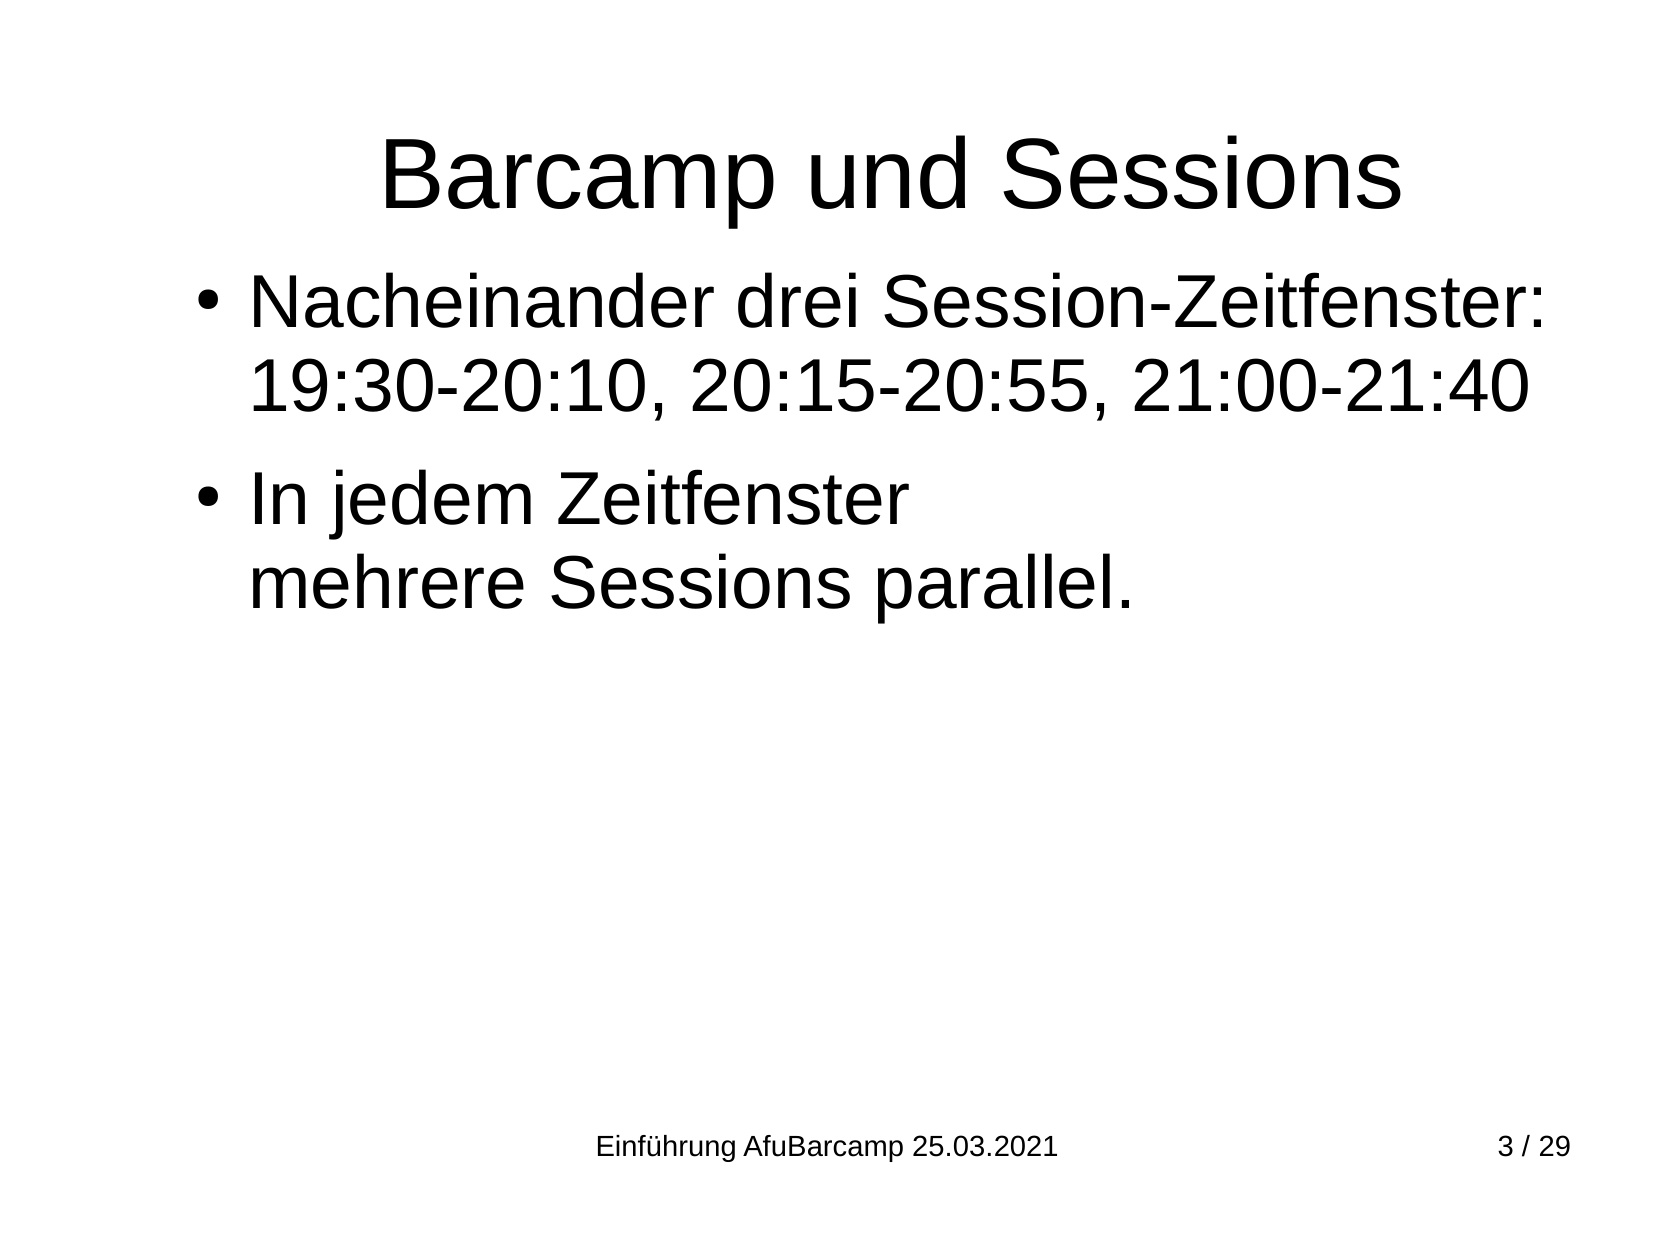

# Barcamp und Sessions
Nacheinander drei Session-Zeitfenster:
19:30-20:10, 20:15-20:55, 21:00-21:40
In jedem Zeitfenster
mehrere Sessions parallel.